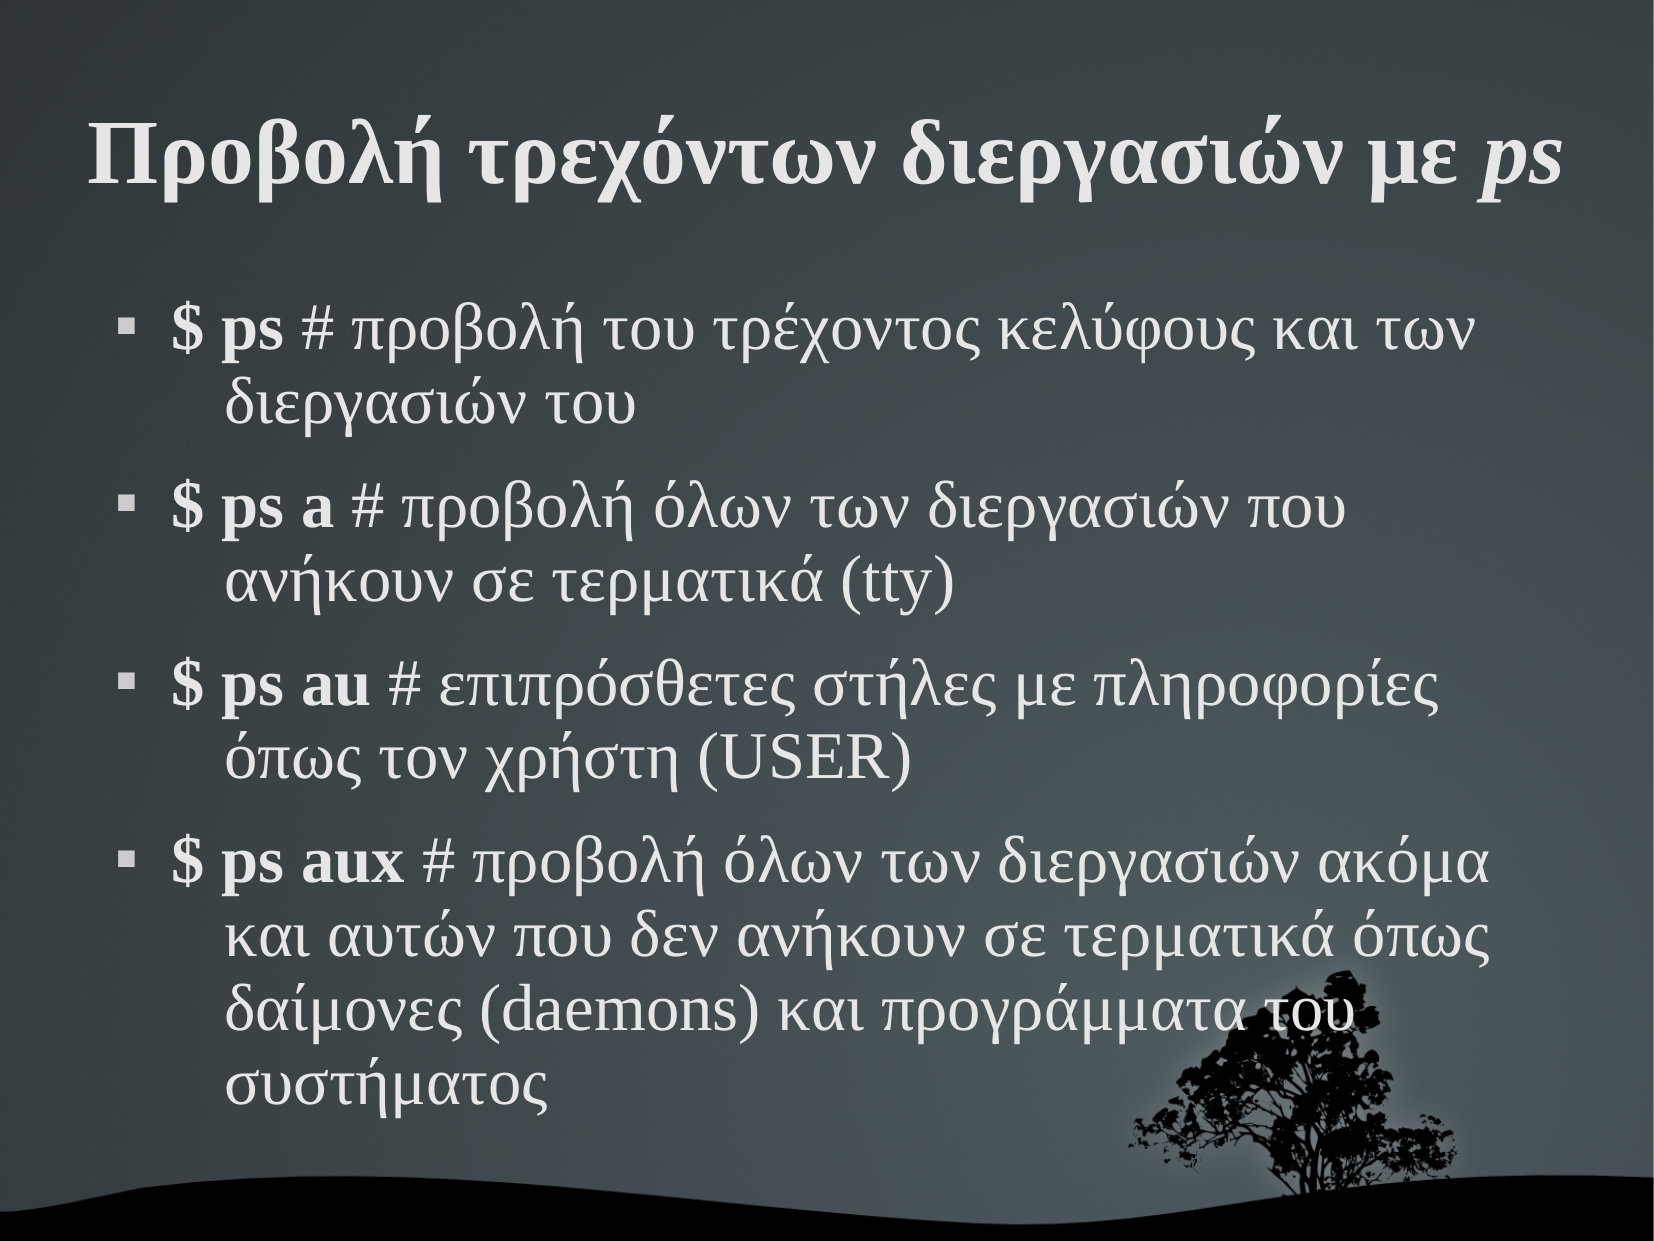

Προβολή τρεχόντων διεργασιών με ps
# $ ps # προβολή του τρέχοντος κελύφους και των διεργασιών του
$ ps a # προβολή όλων των διεργασιών που ανήκουν σε τερματικά (tty)
$ ps au # επιπρόσθετες στήλες με πληροφορίες όπως τον χρήστη (USER)
$ ps aux # προβολή όλων των διεργασιών ακόμα και αυτών που δεν ανήκουν σε τερματικά όπως δαίμονες (daemons) και προγράμματα του συστήματος